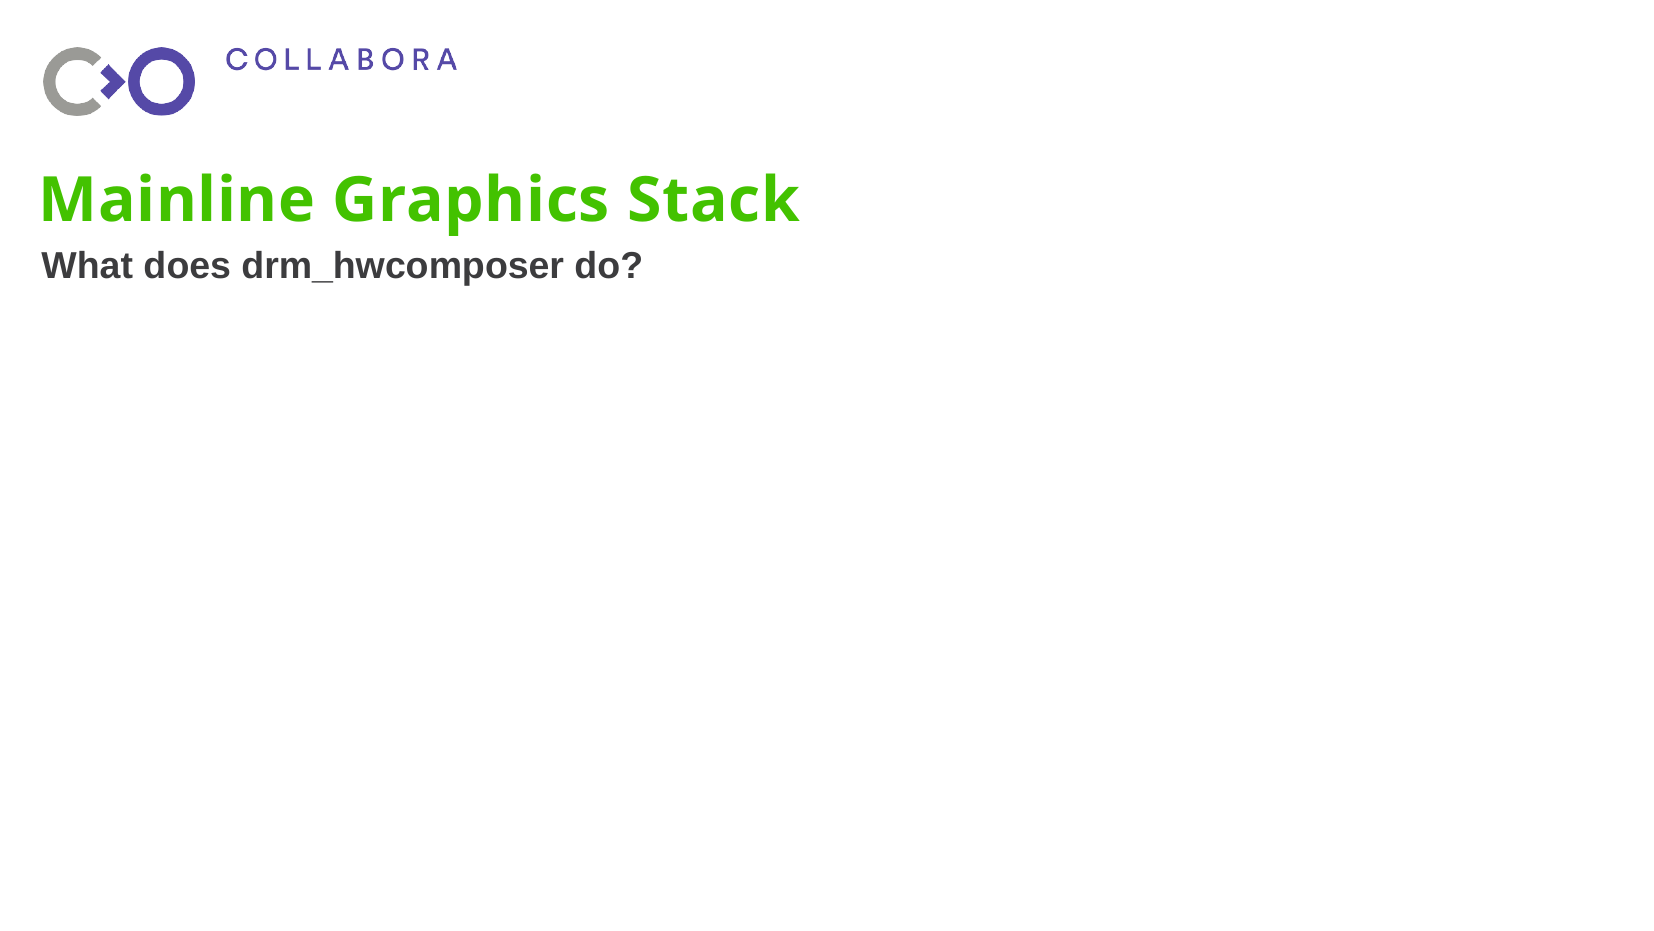

# Mainline Graphics Stack
What does drm_hwcomposer do?